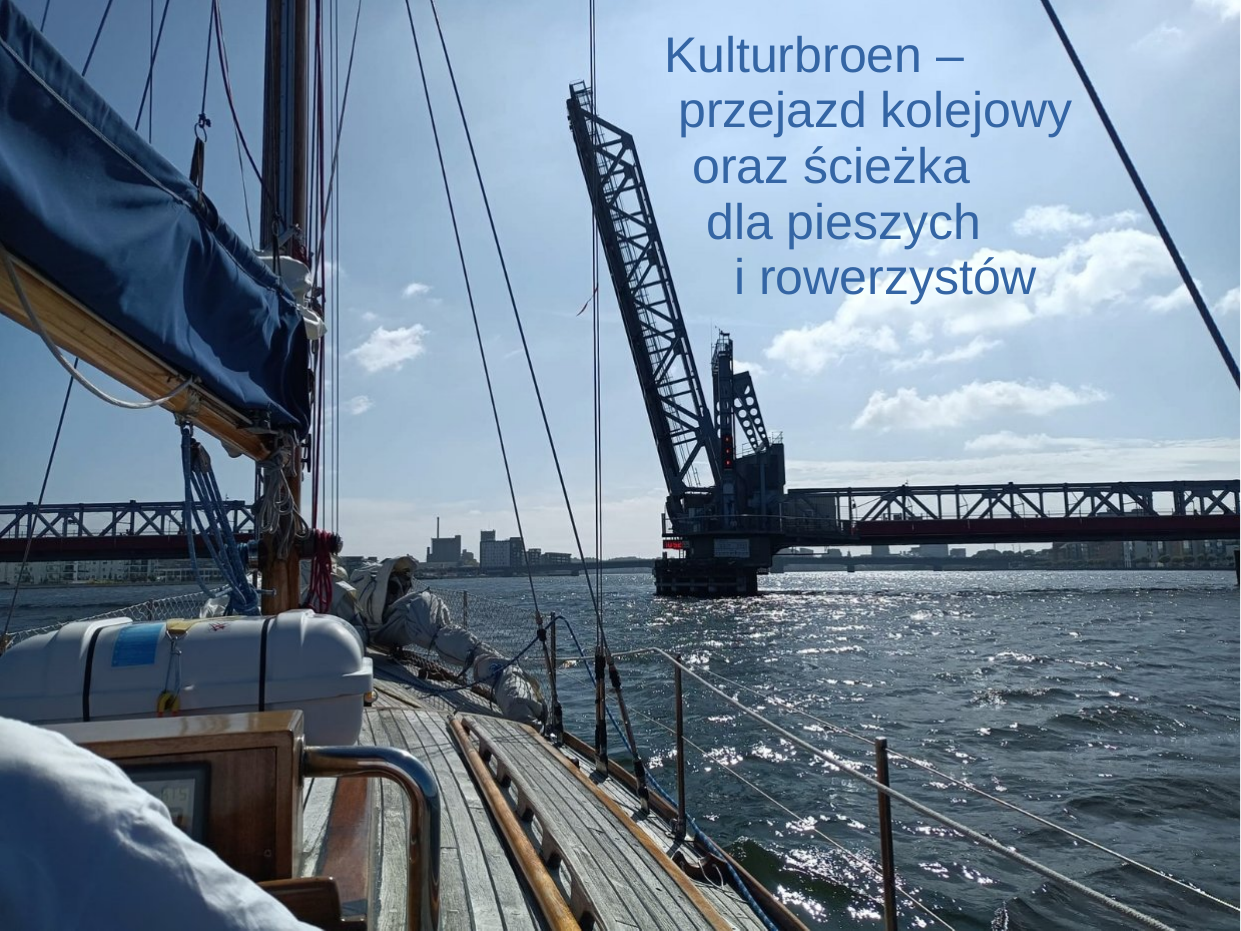

Kulturbroen –
 przejazd kolejowy
 oraz ścieżka
 dla pieszych
 i rowerzystów